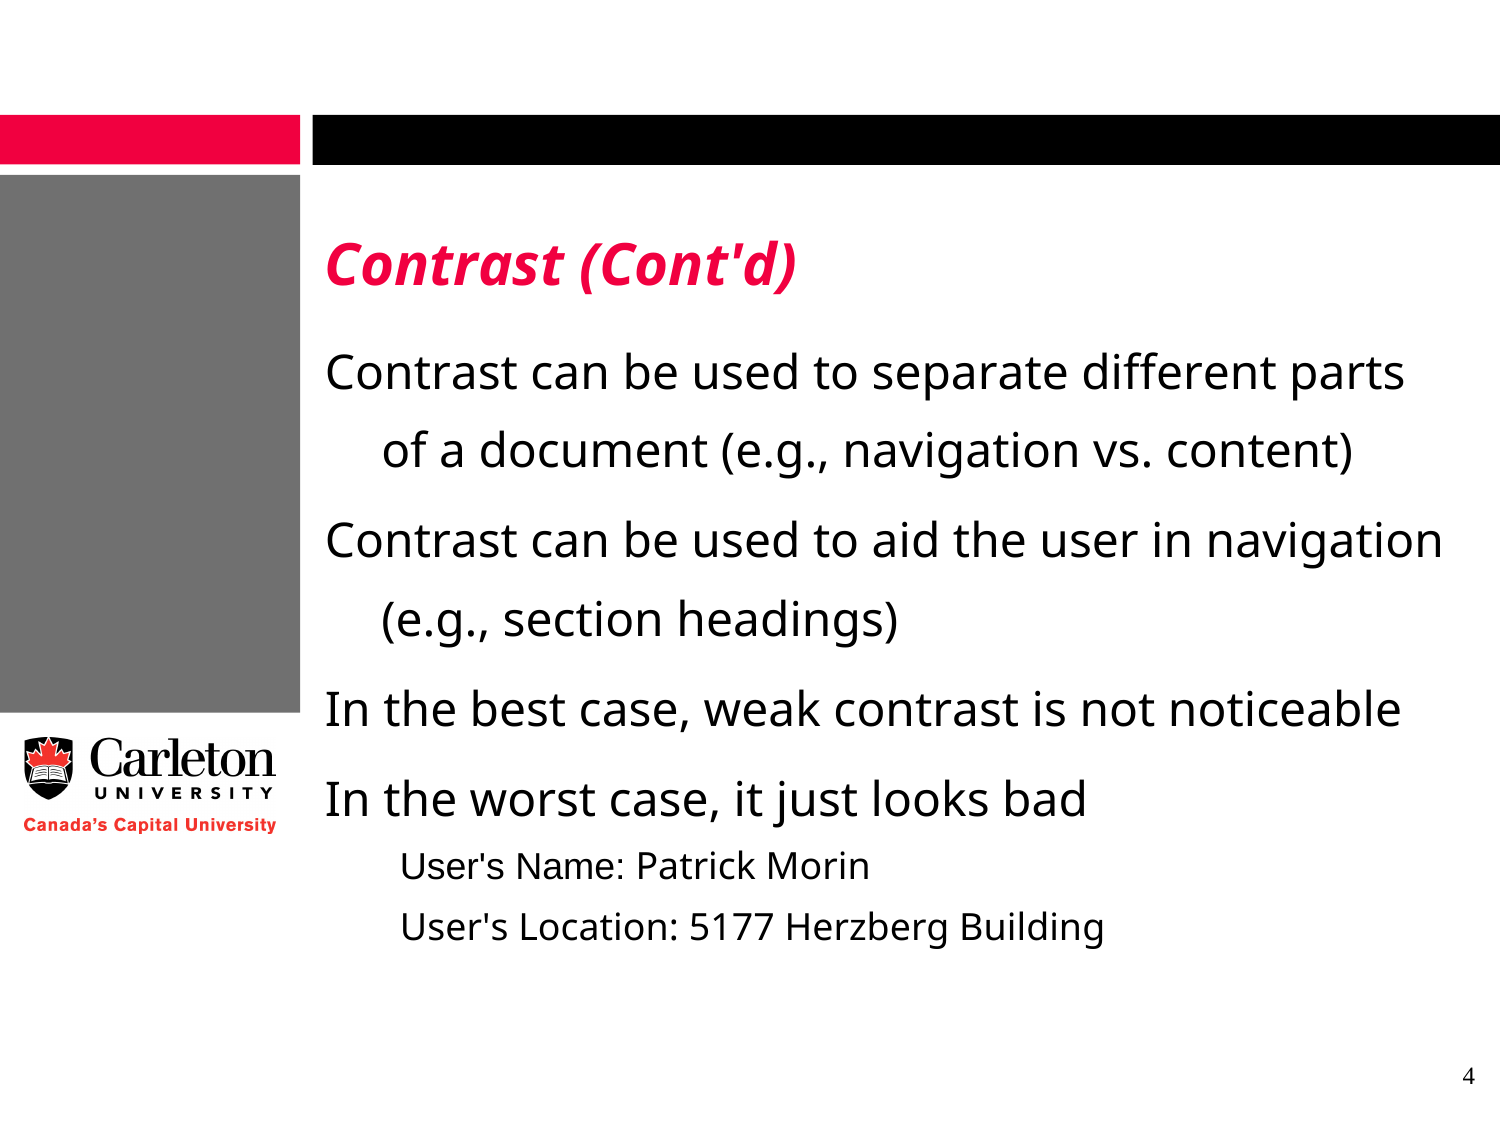

# Contrast (Cont'd)
Contrast can be used to separate different parts of a document (e.g., navigation vs. content)
Contrast can be used to aid the user in navigation (e.g., section headings)
In the best case, weak contrast is not noticeable
In the worst case, it just looks bad
User's Name: Patrick Morin
User's Location: 5177 Herzberg Building
4